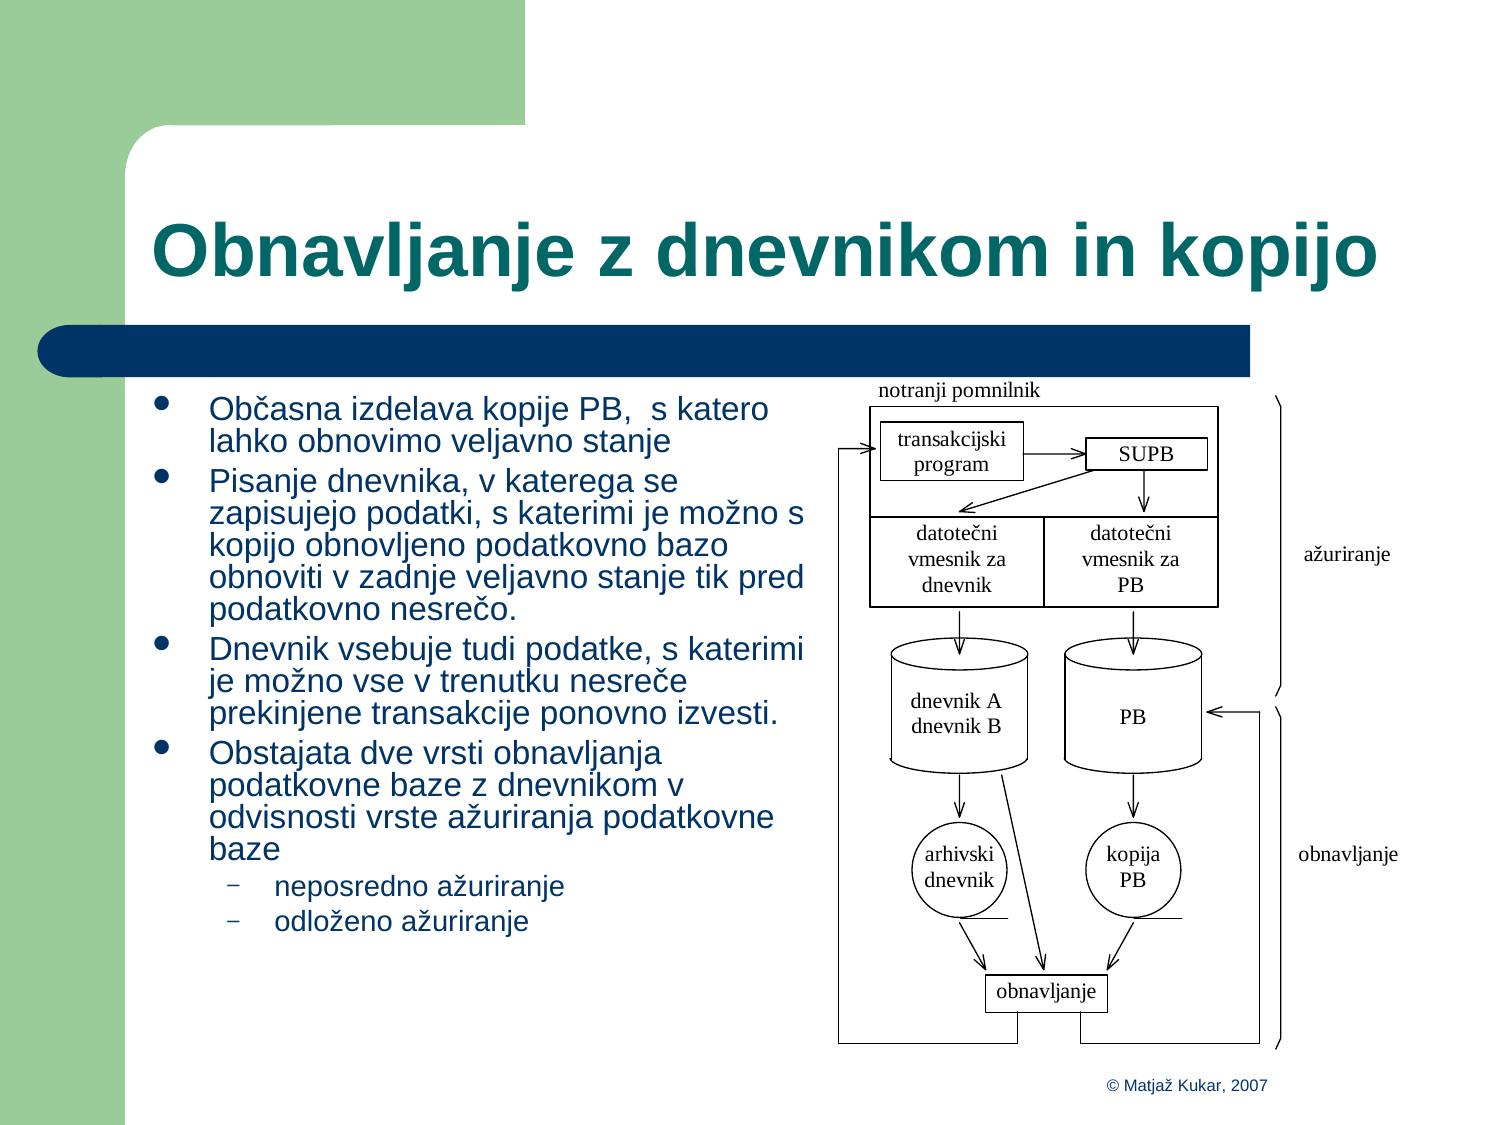

# Obnavljanje z dnevnikom in kopijo
Občasna izdelava kopije PB, s katero lahko obnovimo veljavno stanje
Pisanje dnevnika, v katerega se zapisujejo podatki, s katerimi je možno s kopijo obnovljeno podatkovno bazo obnoviti v zadnje veljavno stanje tik pred podatkovno nesrečo.
Dnevnik vsebuje tudi podatke, s katerimi je možno vse v trenutku nesreče prekinjene transakcije ponovno izvesti.
Obstajata dve vrsti obnavljanja podatkovne baze z dnevnikom v odvisnosti vrste ažuriranja podatkovne baze
neposredno ažuriranje
odloženo ažuriranje
© Matjaž Kukar, 2007